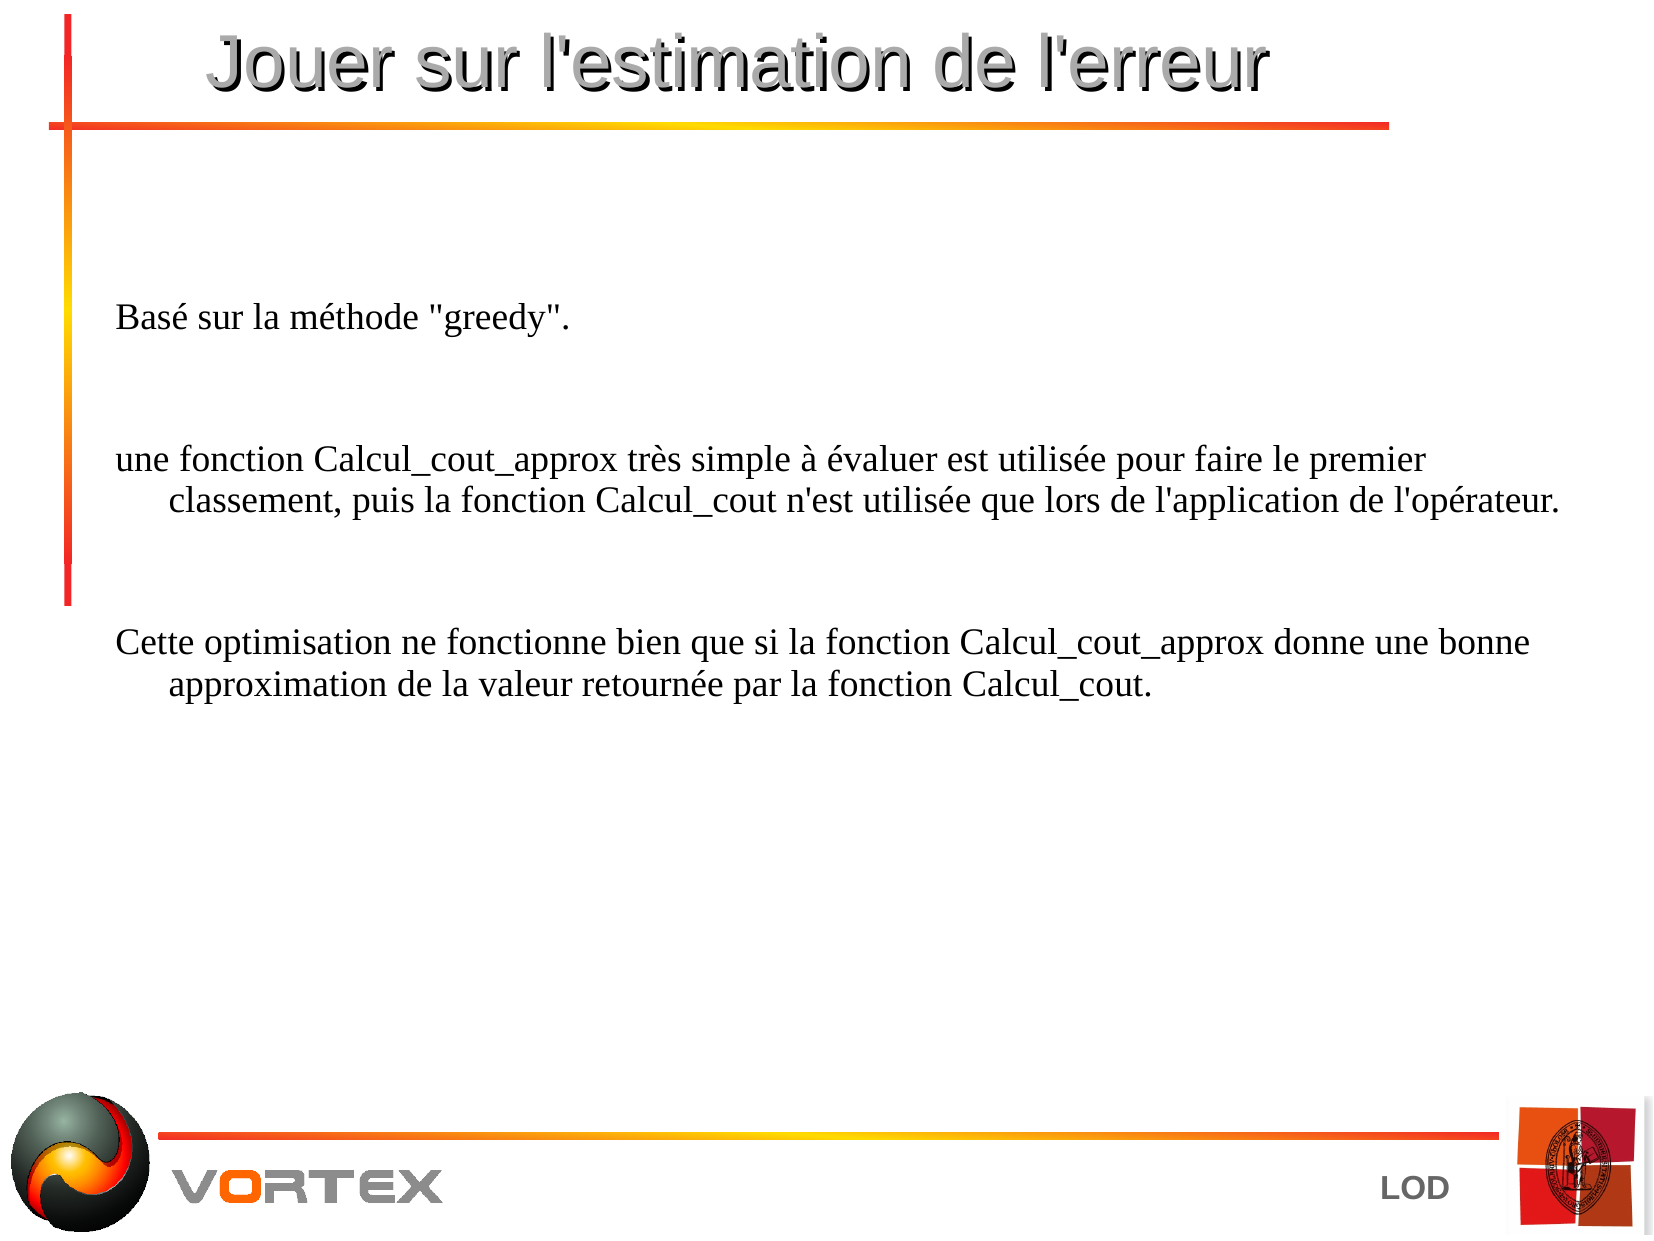

# Jouer sur l'estimation de l'erreur
Basé sur la méthode "greedy".
une fonction Calcul_cout_approx très simple à évaluer est utilisée pour faire le premier classement, puis la fonction Calcul_cout n'est utilisée que lors de l'application de l'opérateur.
Cette optimisation ne fonctionne bien que si la fonction Calcul_cout_approx donne une bonne approximation de la valeur retournée par la fonction Calcul_cout.